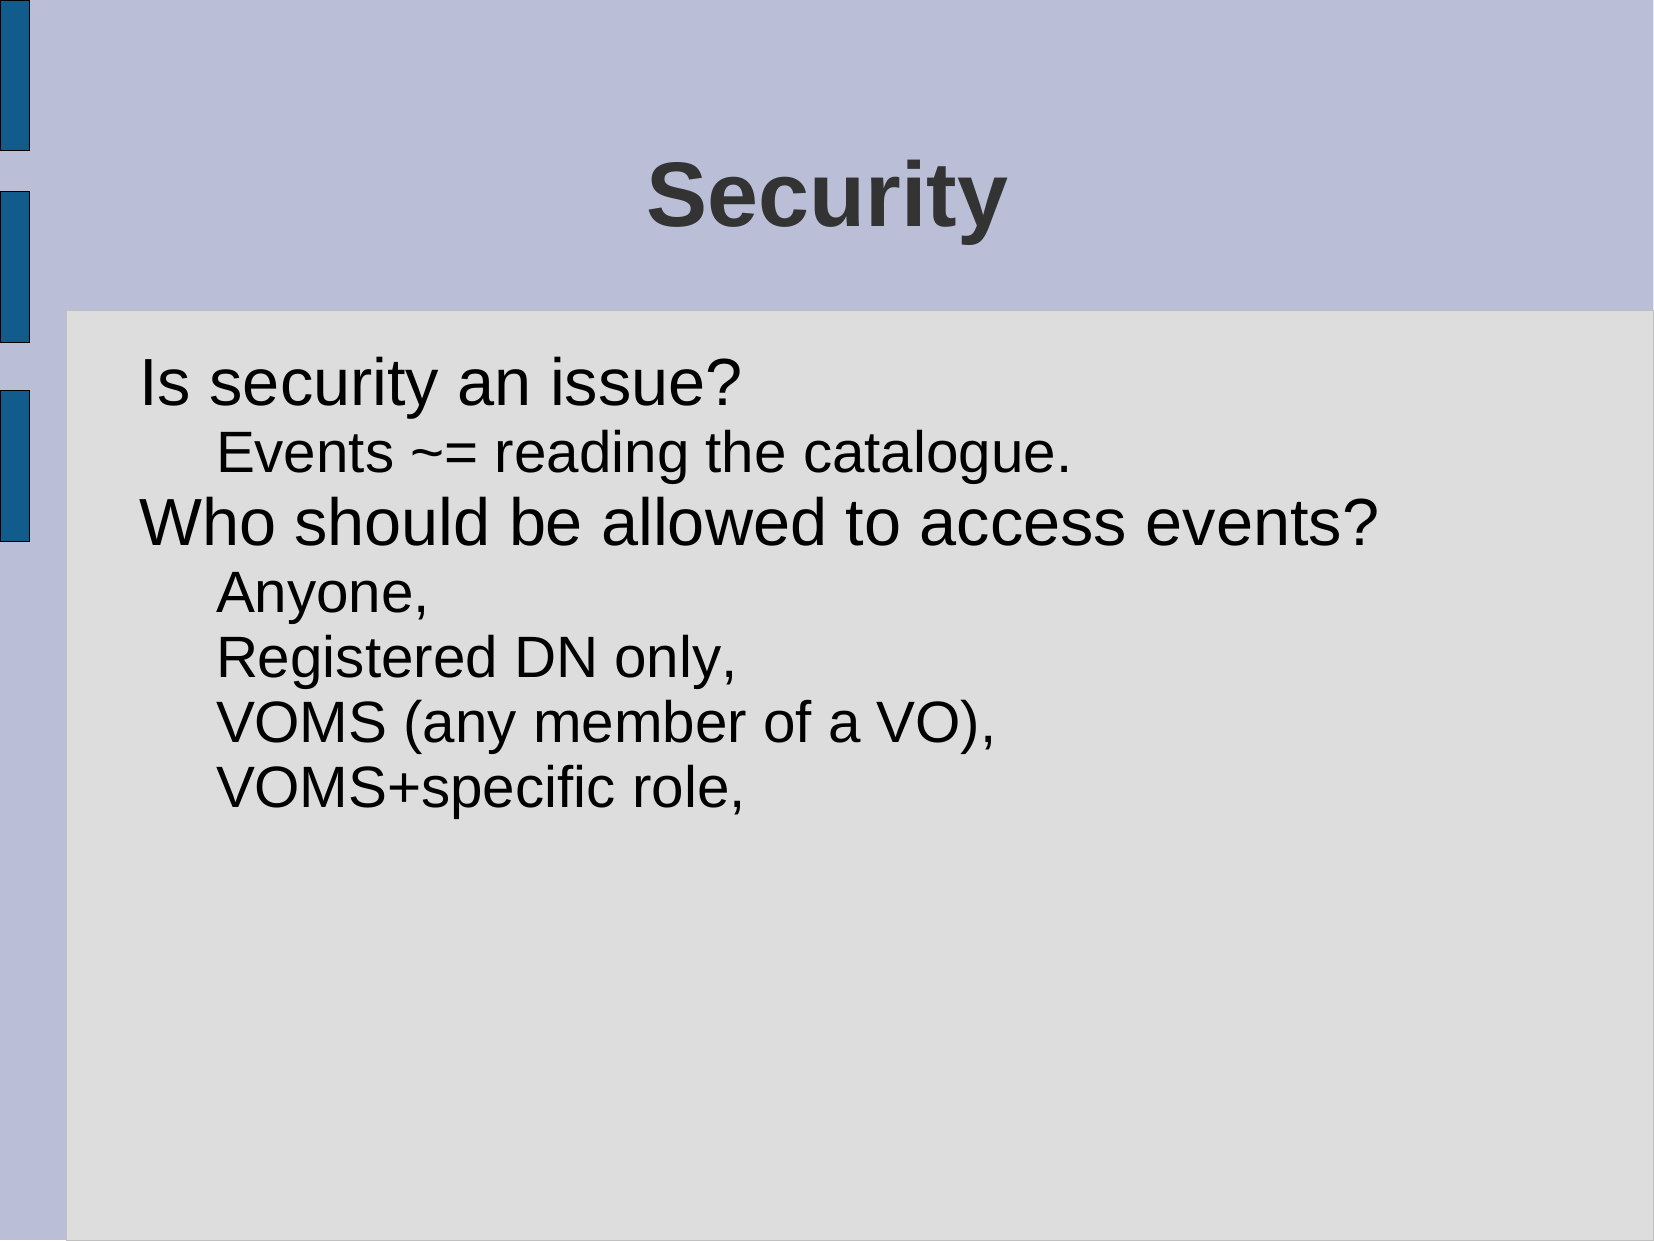

# Security
Is security an issue?
Events ~= reading the catalogue.
Who should be allowed to access events?
Anyone,
Registered DN only,
VOMS (any member of a VO),
VOMS+specific role,